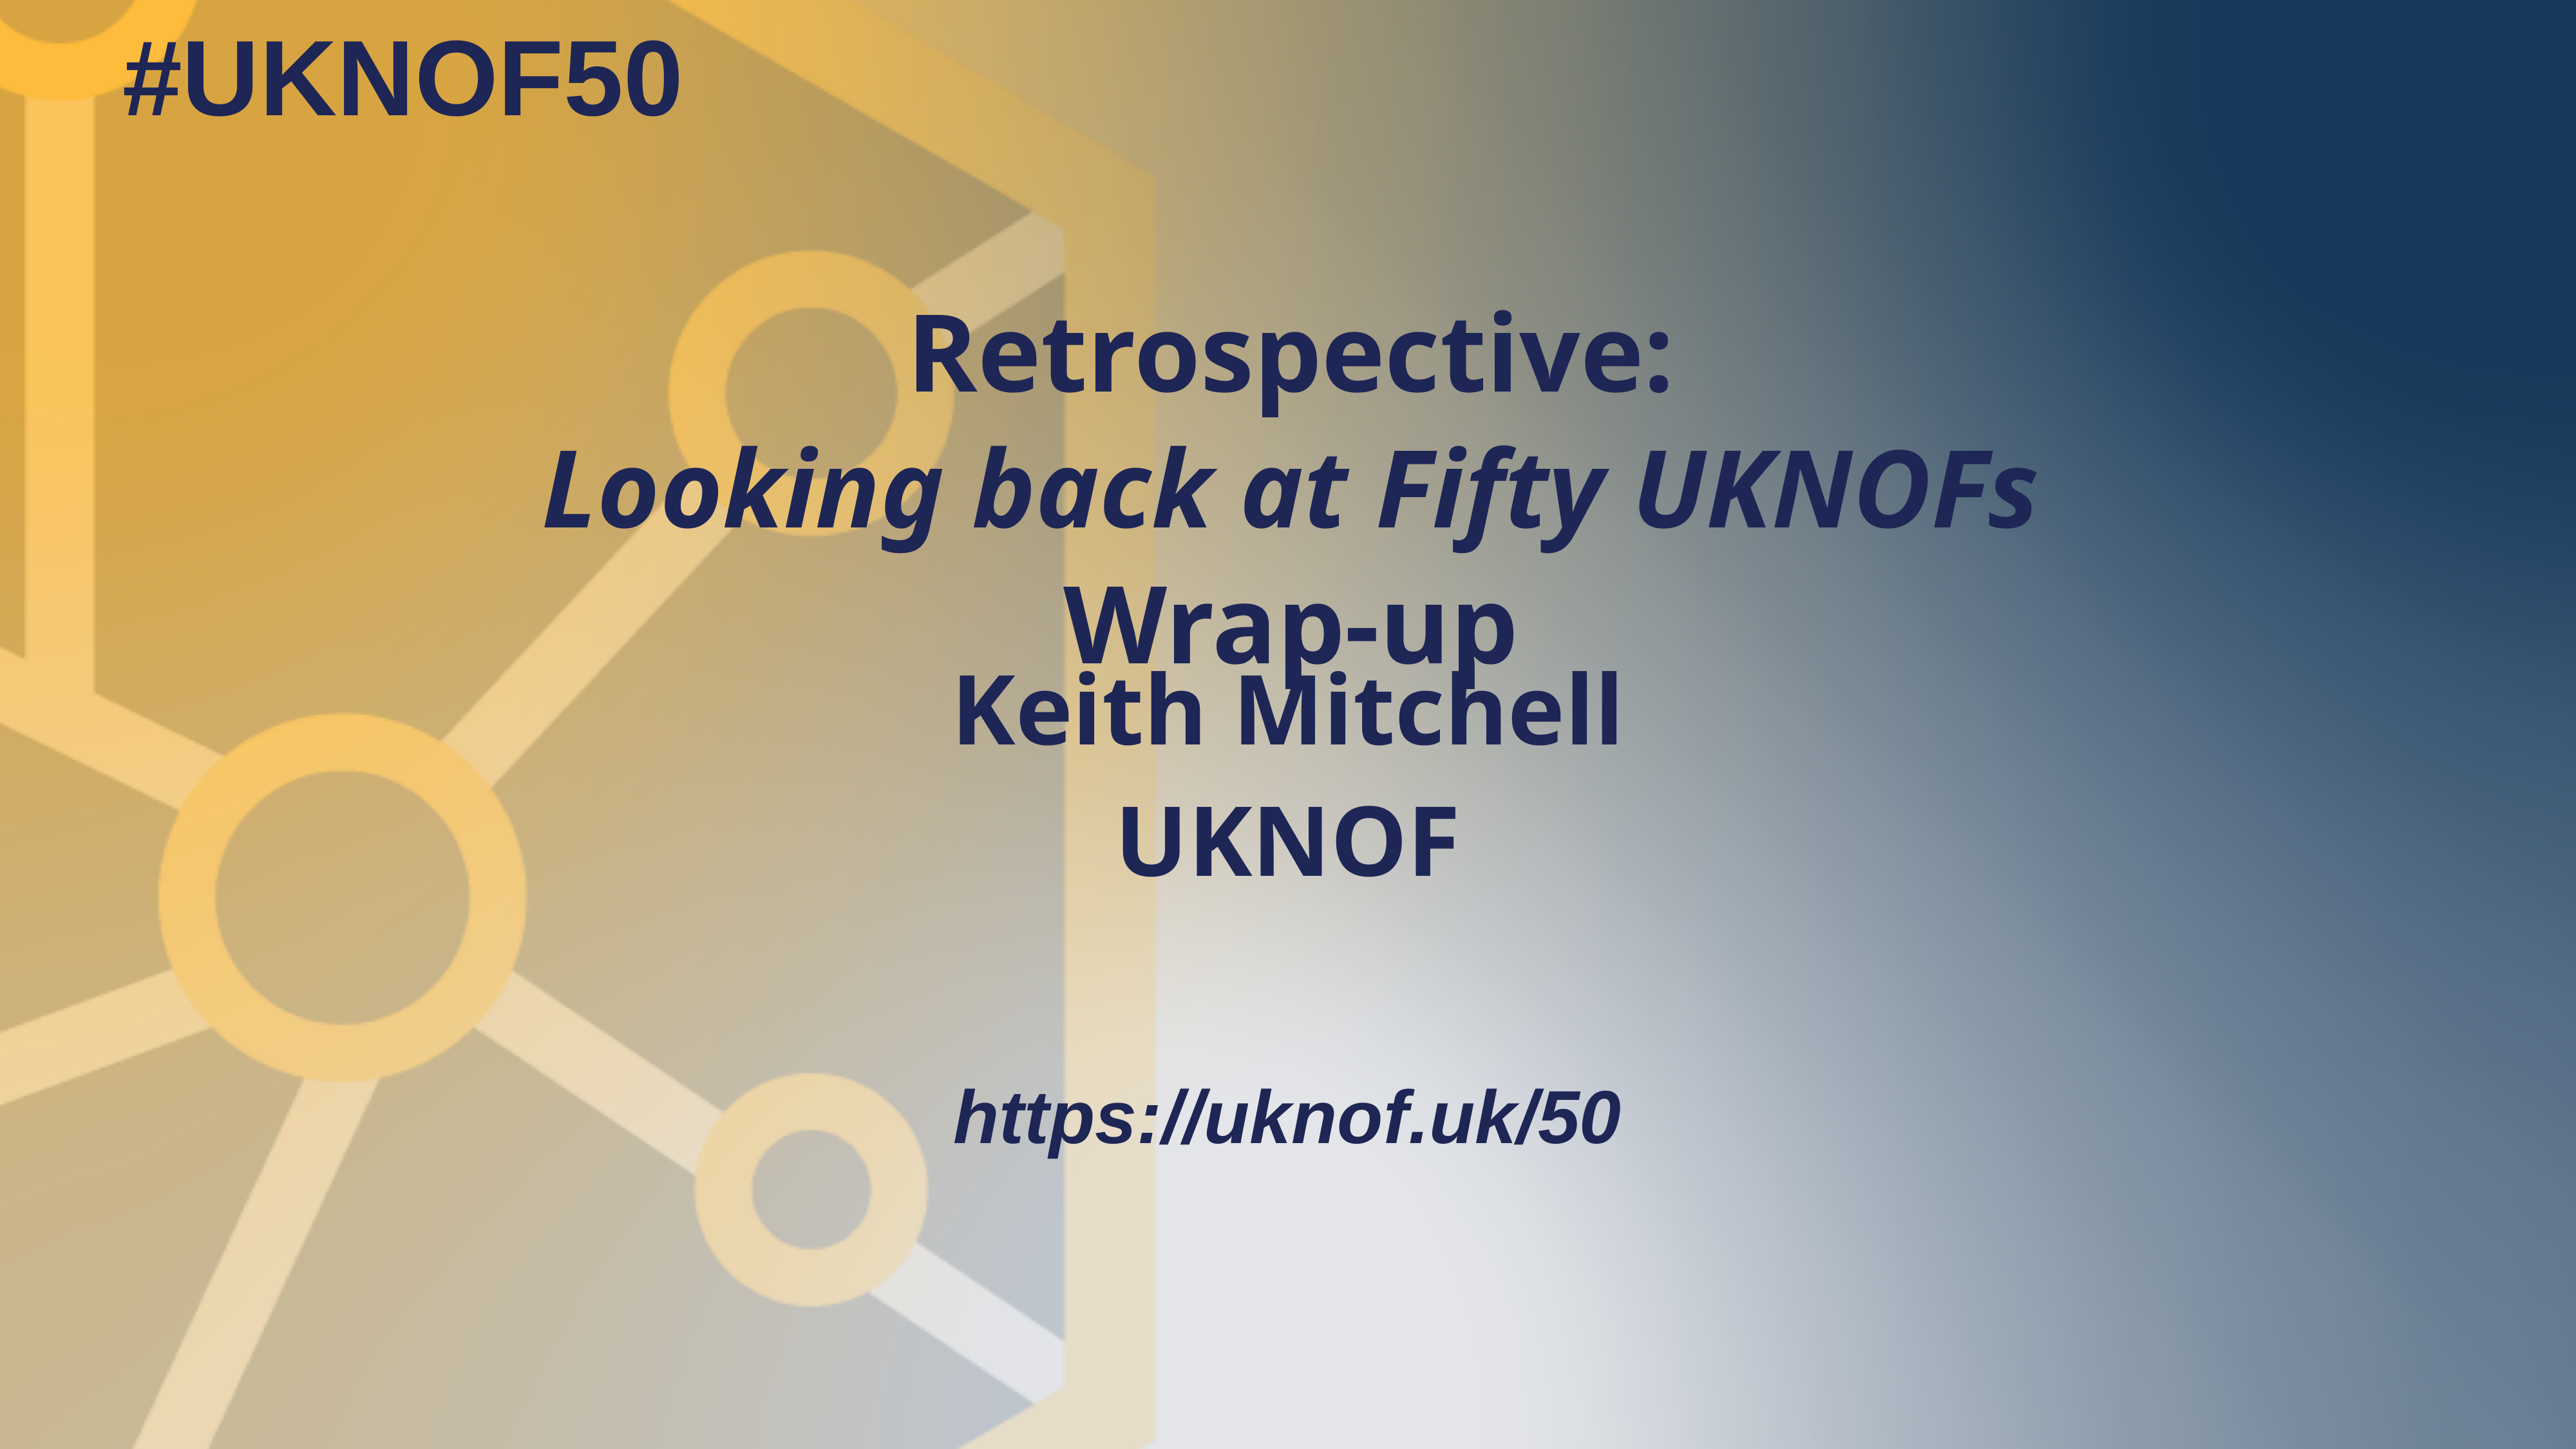

#UKNOF50
Retrospective:
Looking back at Fifty UKNOFs
Wrap-up
Keith Mitchell
UKNOF
https://uknof.uk/50